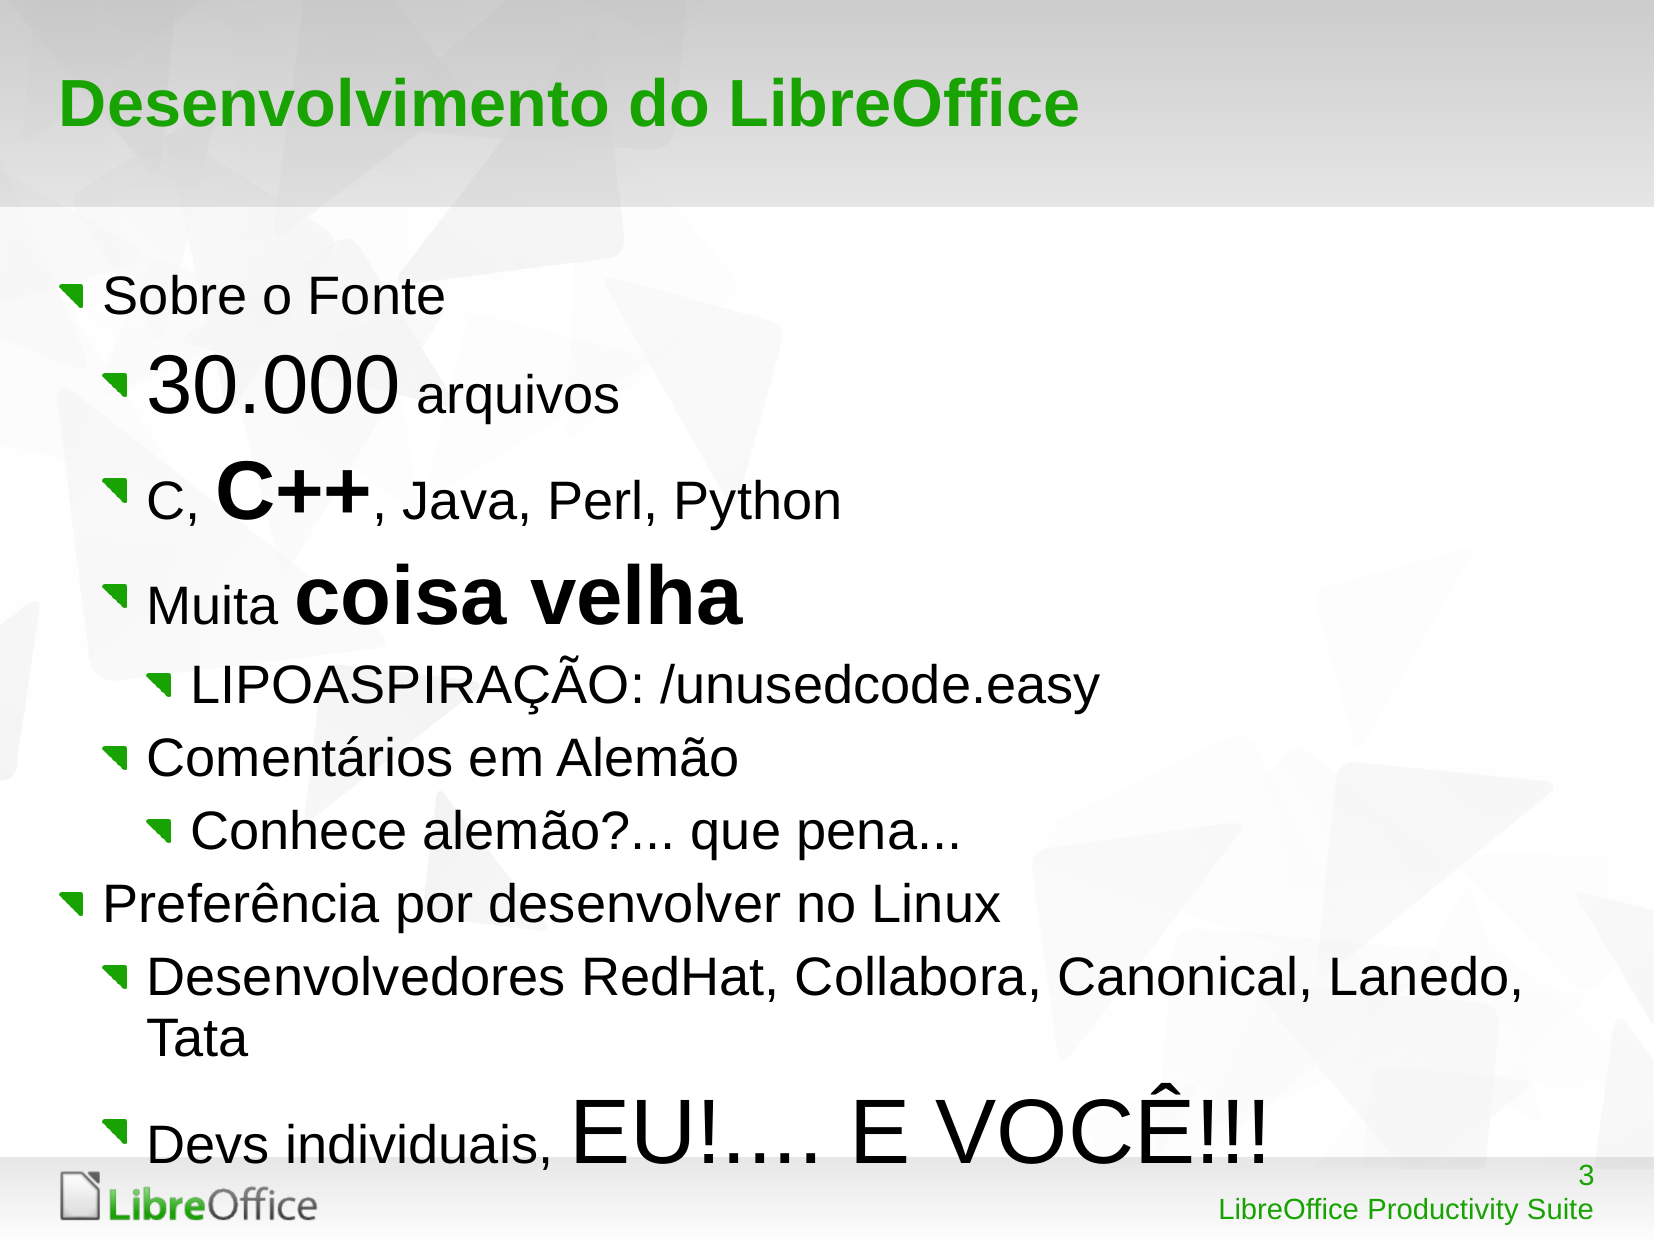

# Desenvolvimento do LibreOffice
Sobre o Fonte
30.000 arquivos
C, C++, Java, Perl, Python
Muita coisa velha
LIPOASPIRAÇÃO: /unusedcode.easy
Comentários em Alemão
Conhece alemão?... que pena...
Preferência por desenvolver no Linux
Desenvolvedores RedHat, Collabora, Canonical, Lanedo, Tata
Devs individuais, EU!.... E VOCÊ!!!
3
LibreOffice Productivity Suite